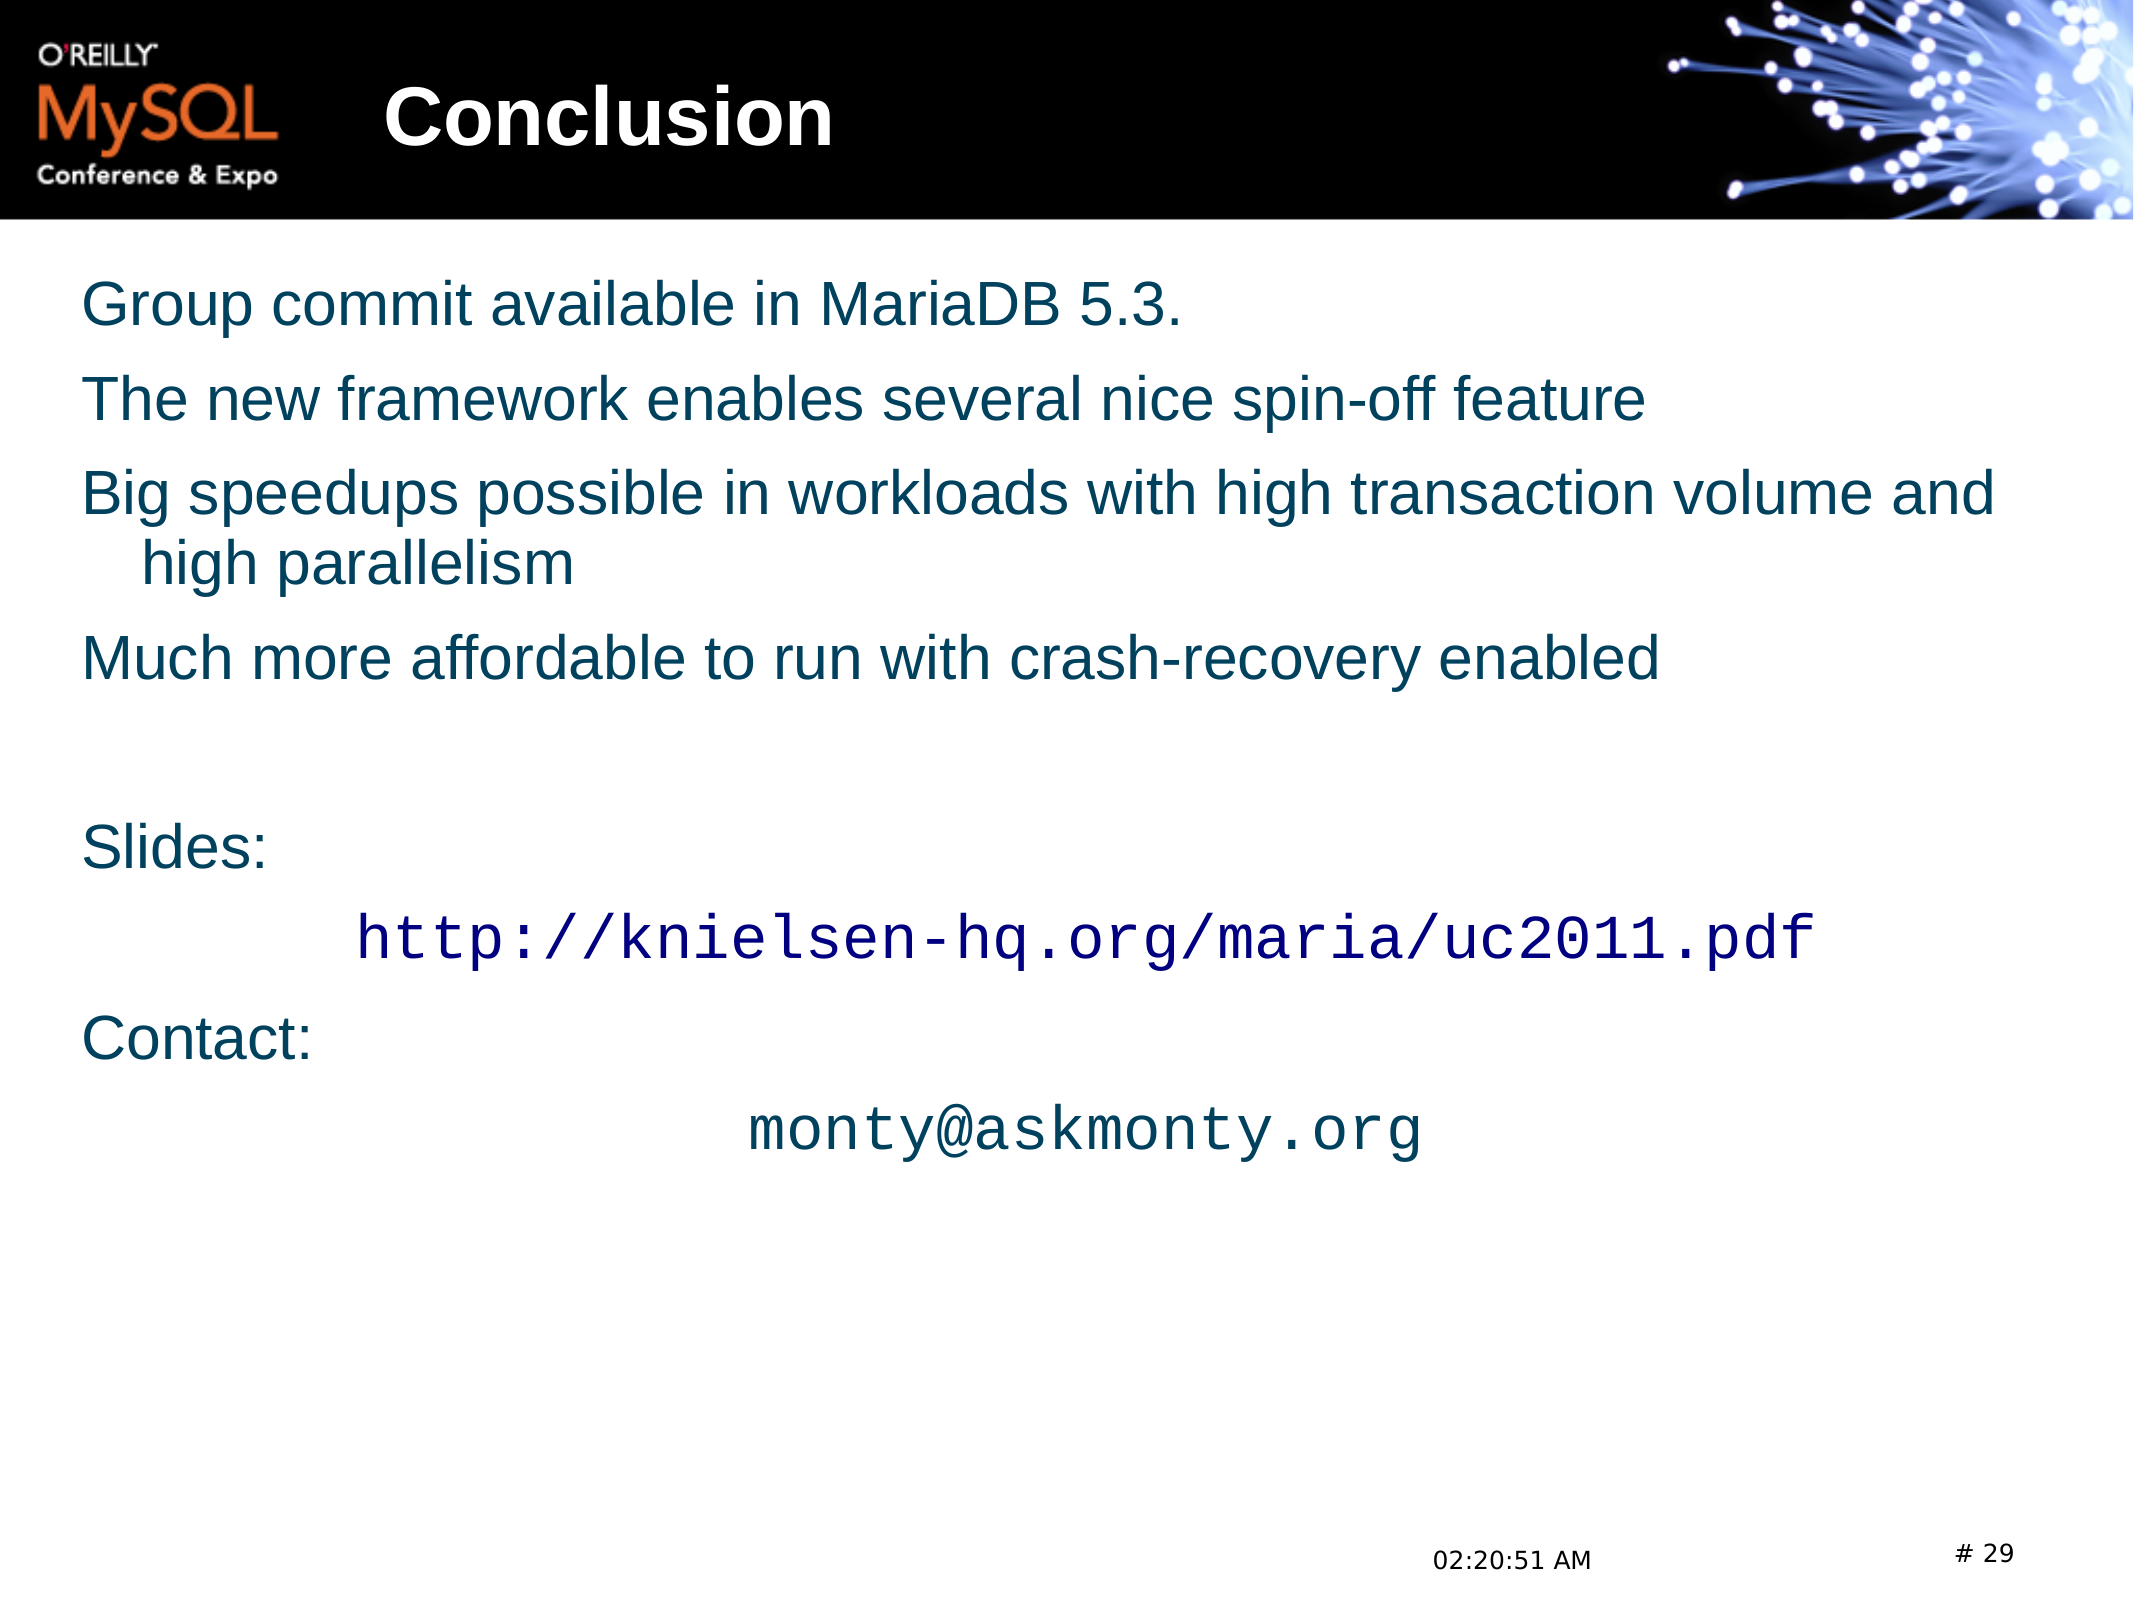

# Conclusion
Group commit available in MariaDB 5.3.
The new framework enables several nice spin-off feature
Big speedups possible in workloads with high transaction volume and high parallelism
Much more affordable to run with crash-recovery enabled
Slides:
http://knielsen-hq.org/maria/uc2011.pdf
Contact:
monty@askmonty.org